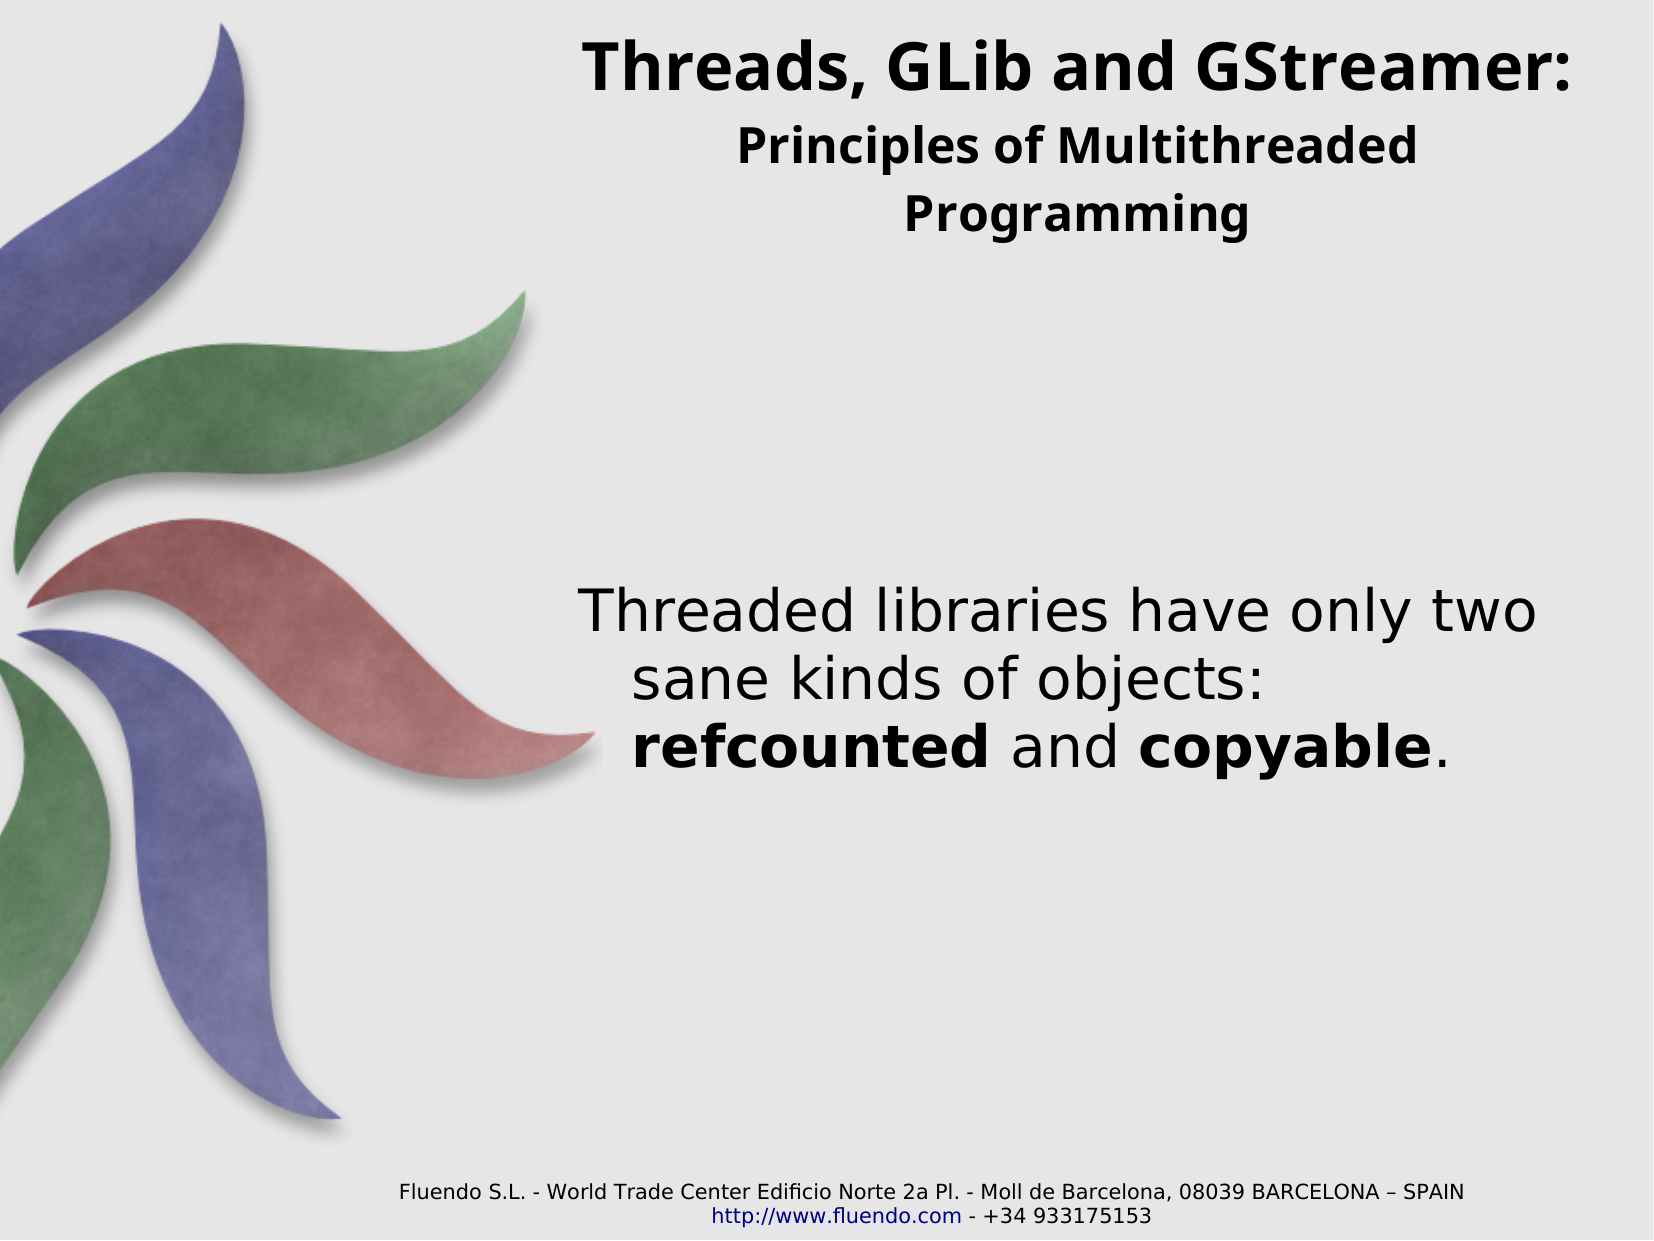

# Threads, GLib and GStreamer: Principles of Multithreaded Programming
Threaded libraries have only two sane kinds of objects: refcounted and copyable.